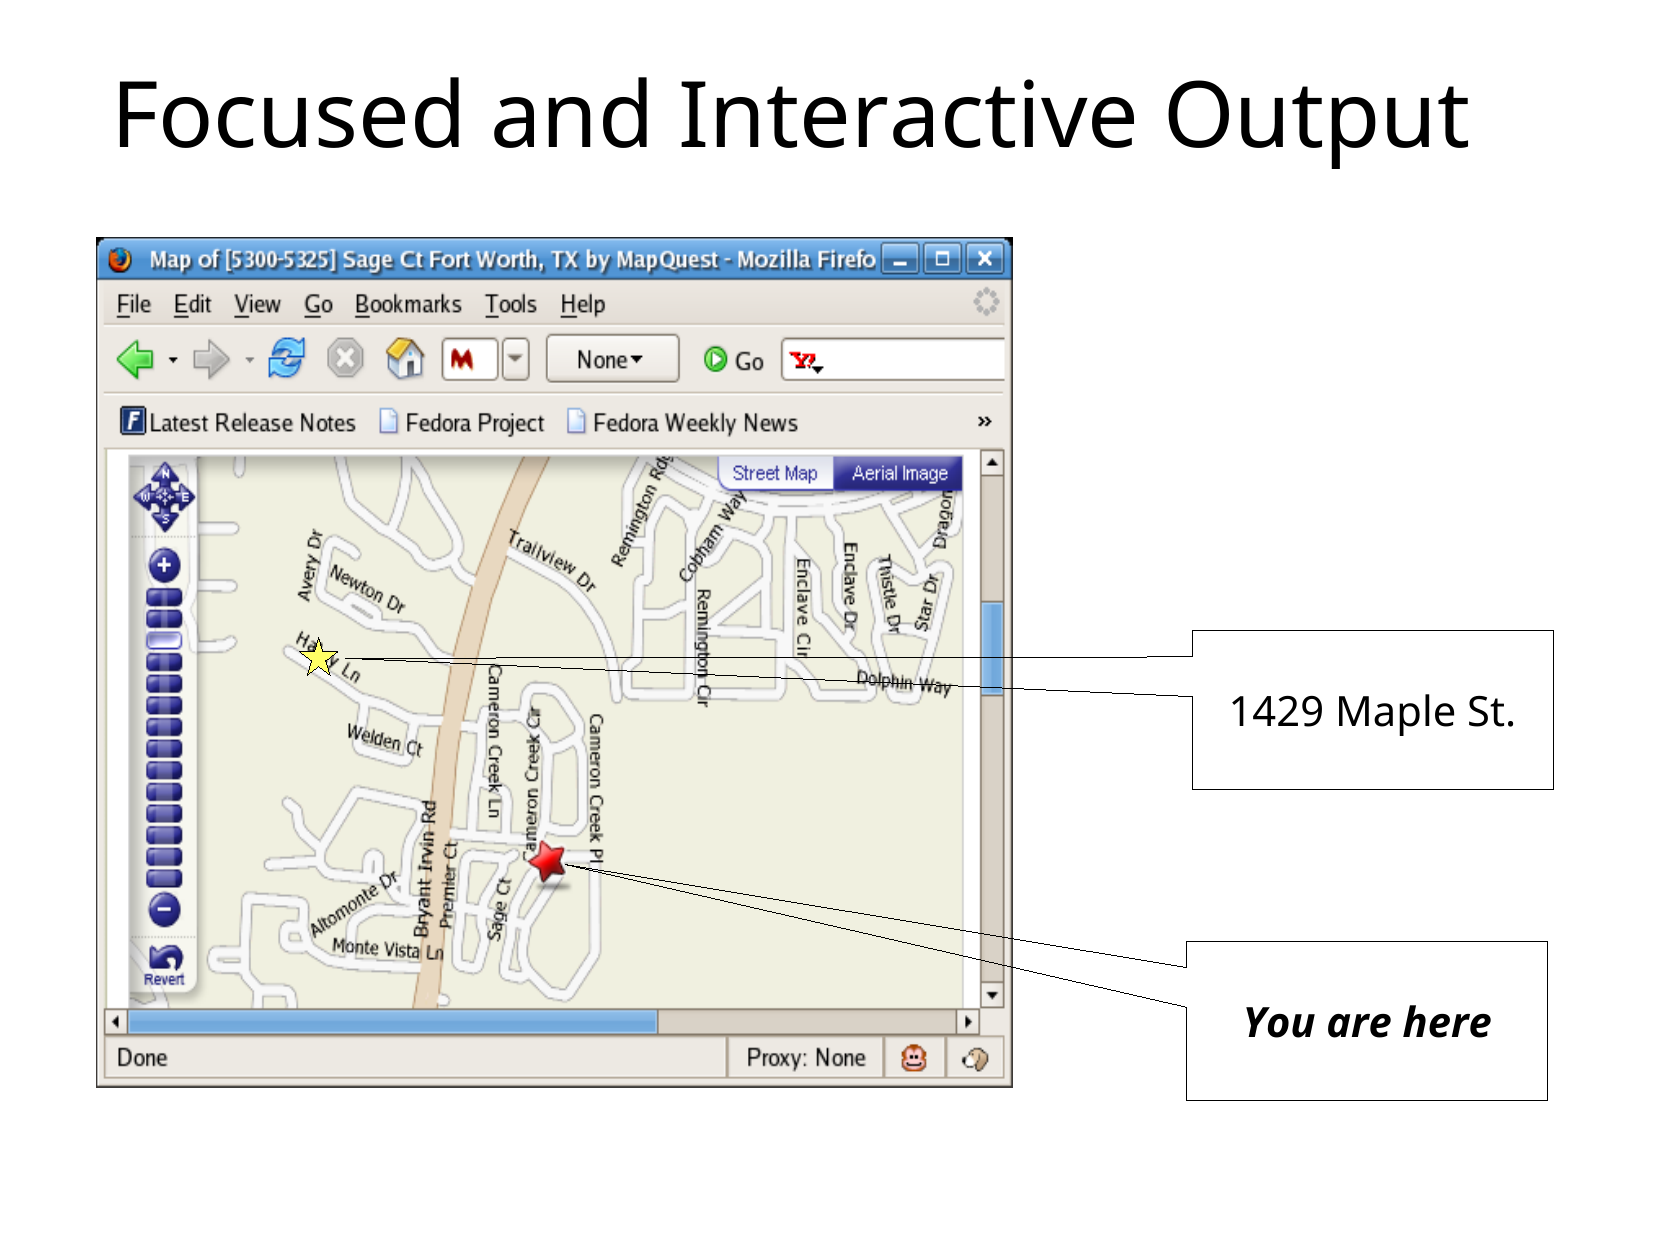

# Focused and Interactive Output
1429 Maple St.
You are here